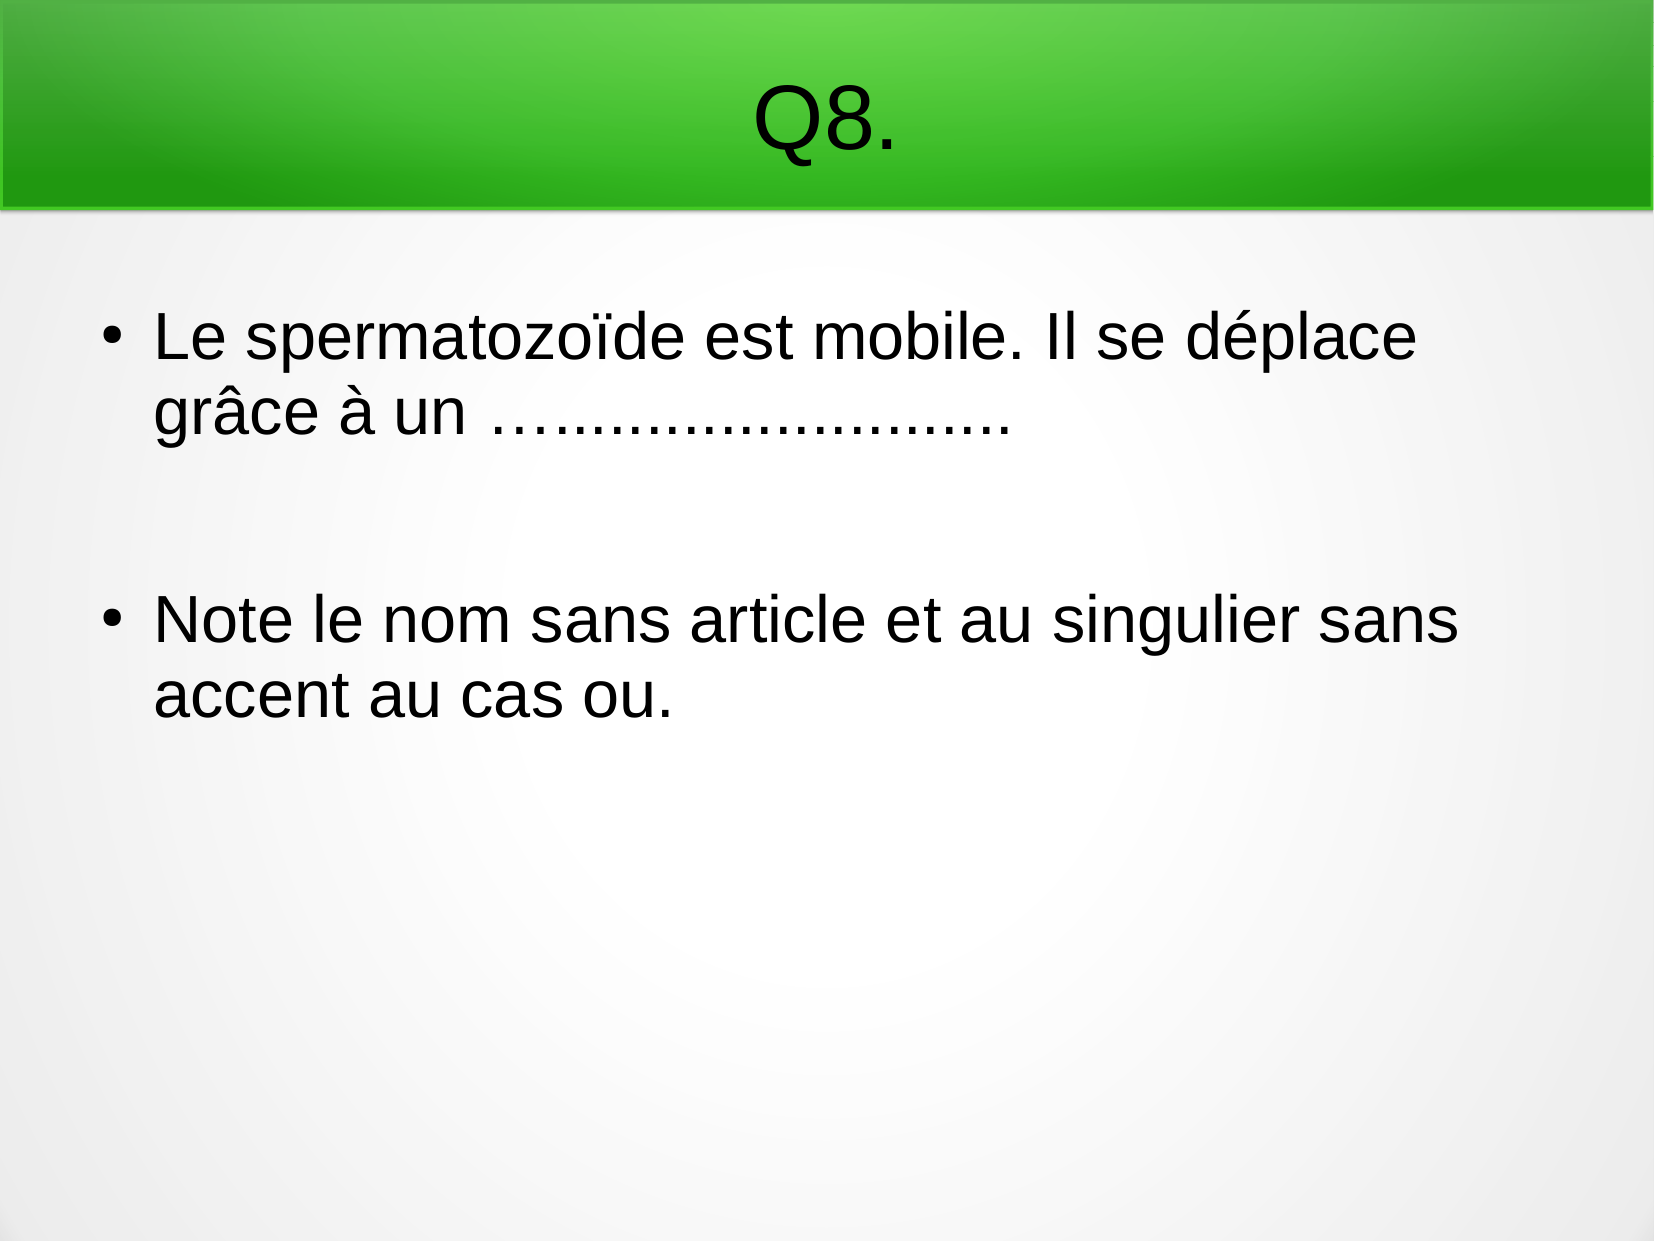

# Q8.
Le spermatozoïde est mobile. Il se déplace grâce à un ….........................
Note le nom sans article et au singulier sans accent au cas ou.